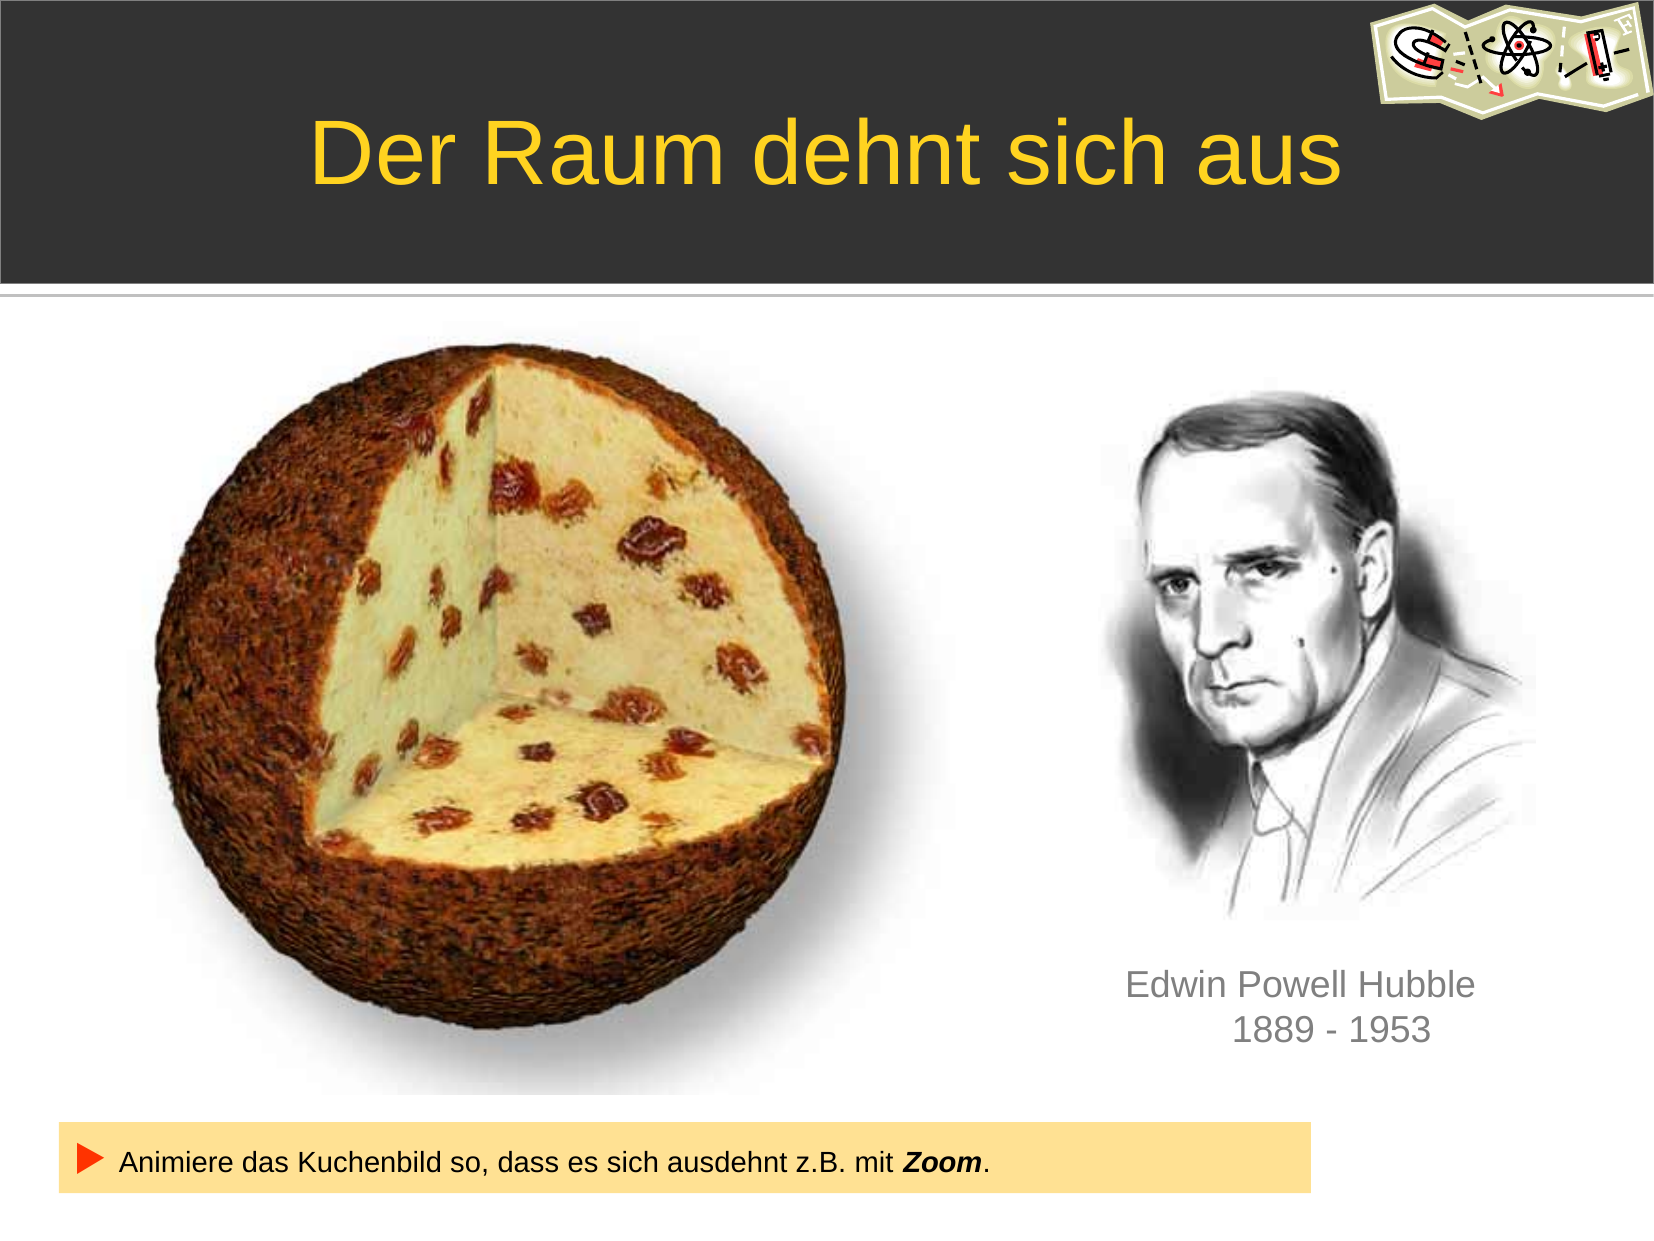

# Der Raum dehnt sich aus
Edwin Powell Hubble
1889 - 1953
 Animiere das Kuchenbild so, dass es sich ausdehnt z.B. mit Zoom.